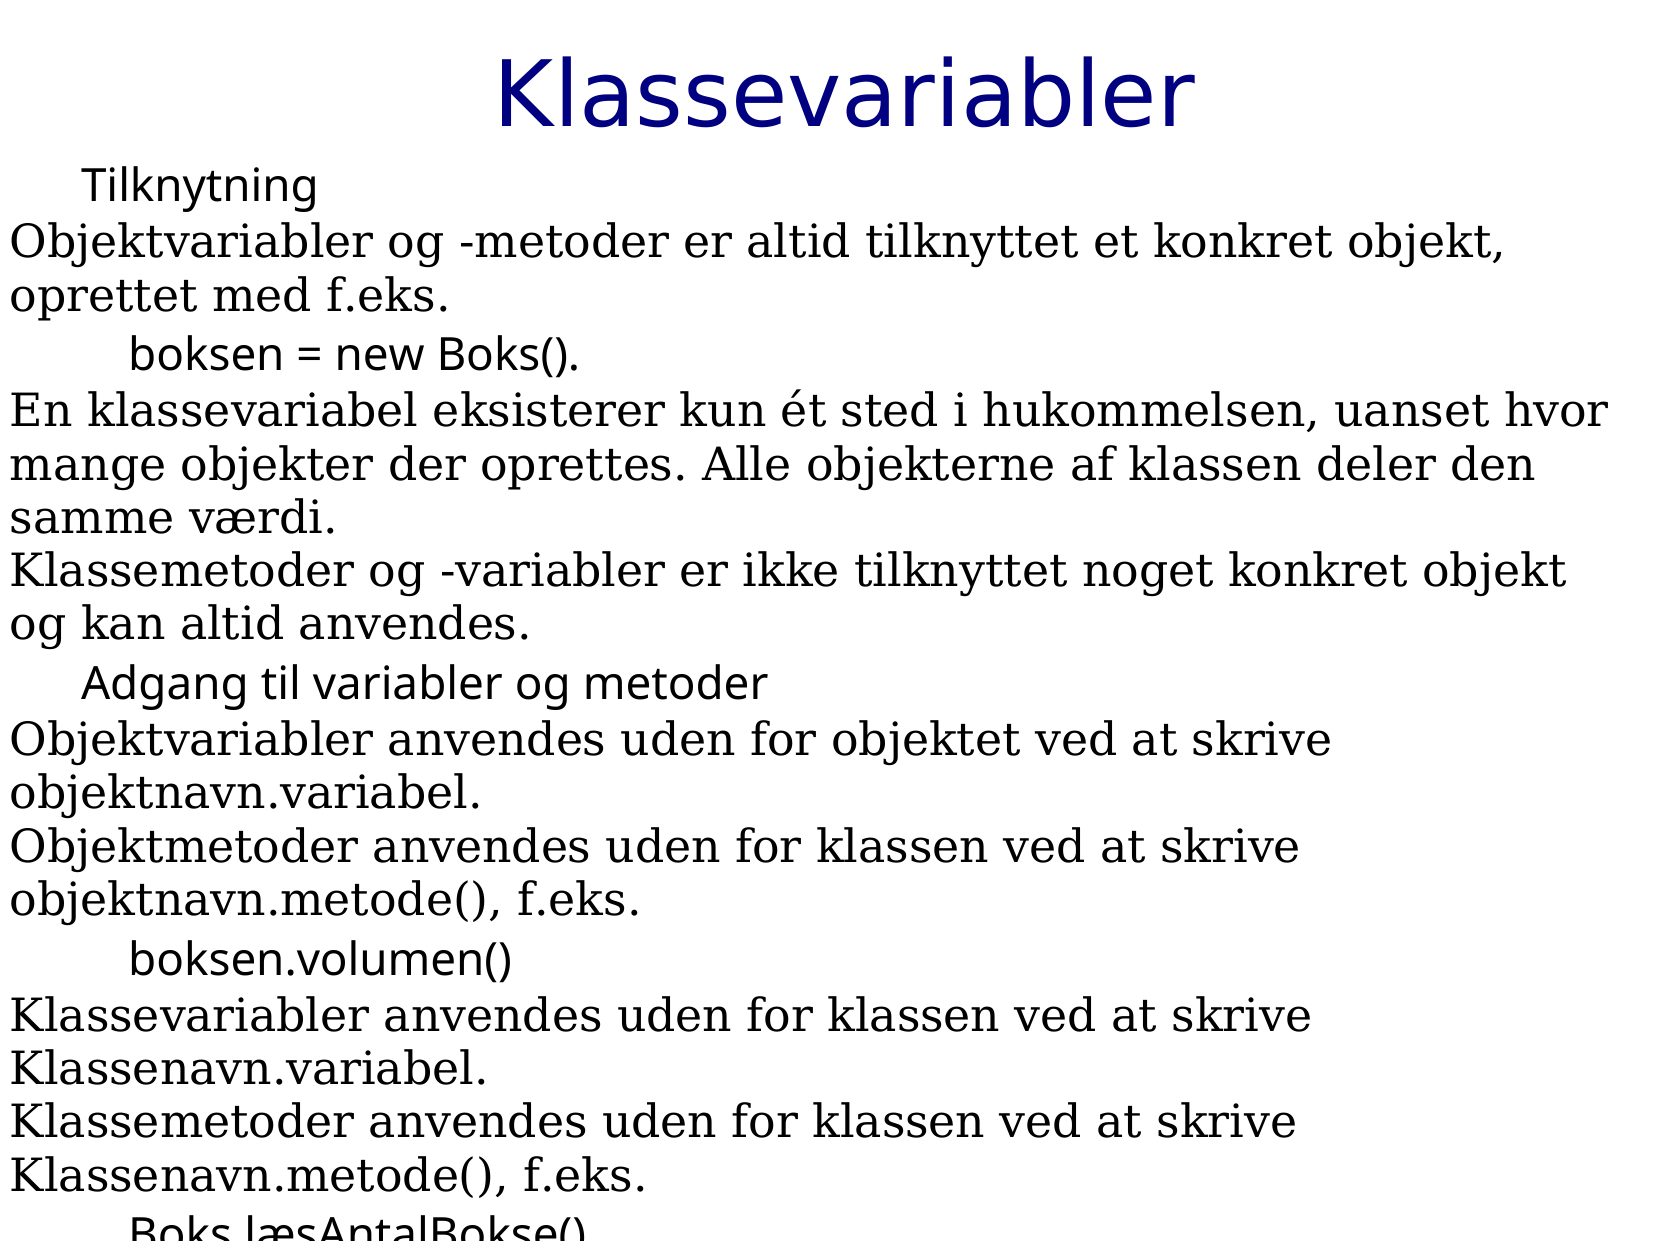

# Klassevariabler
Tilknytning
Objektvariabler og -metoder er altid tilknyttet et konkret objekt, oprettet med f.eks.
	boksen = new Boks().
En klassevariabel eksisterer kun ét sted i hukommelsen, uanset hvor mange objekter der oprettes. Alle objekterne af klassen deler den samme værdi.
Klassemetoder og -variabler er ikke tilknyttet noget konkret objekt og kan altid anvendes.
Adgang til variabler og metoder
Objektvariabler anvendes uden for objektet ved at skrive objektnavn.variabel.
Objektmetoder anvendes uden for klassen ved at skrive objektnavn.metode(), f.eks.
	boksen.volumen()
Klassevariabler anvendes uden for klassen ved at skrive Klassenavn.variabel.
Klassemetoder anvendes uden for klassen ved at skrive Klassenavn.metode(), f.eks.
	Boks.læsAntalBokse()